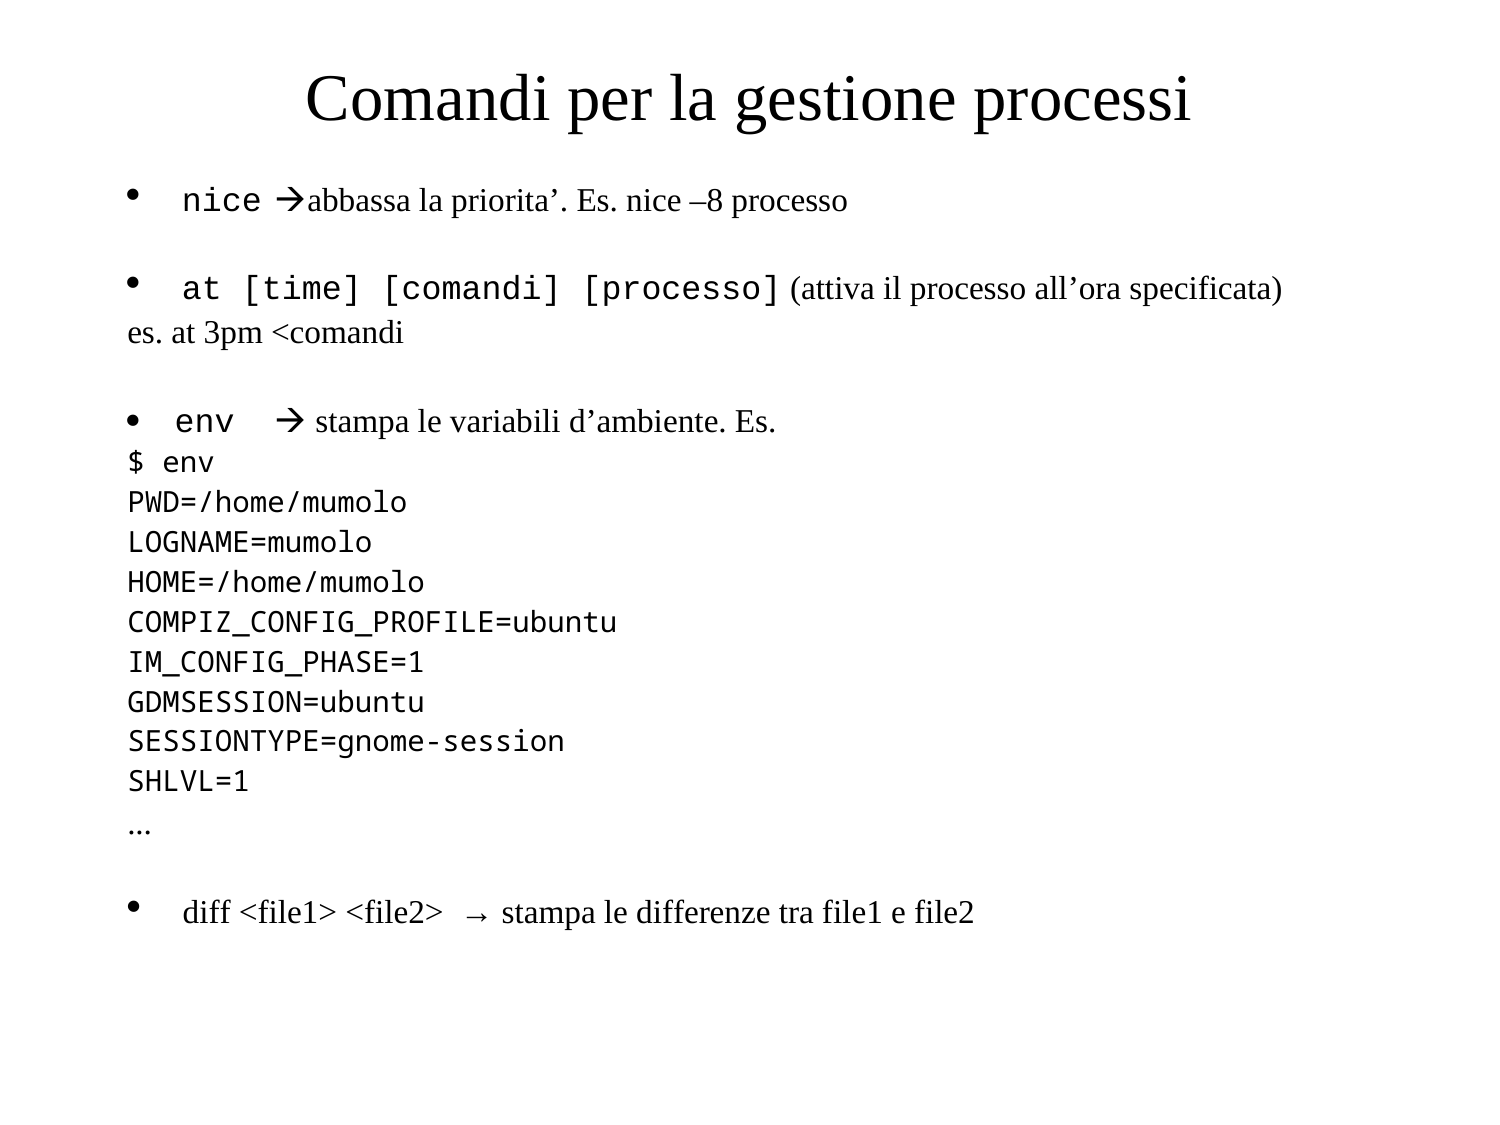

# Comandi per la gestione processi
nice 	abbassa la priorita’. Es. nice –8 processo
at [time] [comandi] [processo] (attiva il processo all’ora specificata)
es. at 3pm <comandi
env 	 stampa le variabili d’ambiente. Es.
$ env
PWD=/home/mumolo
LOGNAME=mumolo
HOME=/home/mumolo
COMPIZ_CONFIG_PROFILE=ubuntu
IM_CONFIG_PHASE=1
GDMSESSION=ubuntu
SESSIONTYPE=gnome-session
SHLVL=1
...
diff <file1> <file2> → stampa le differenze tra file1 e file2